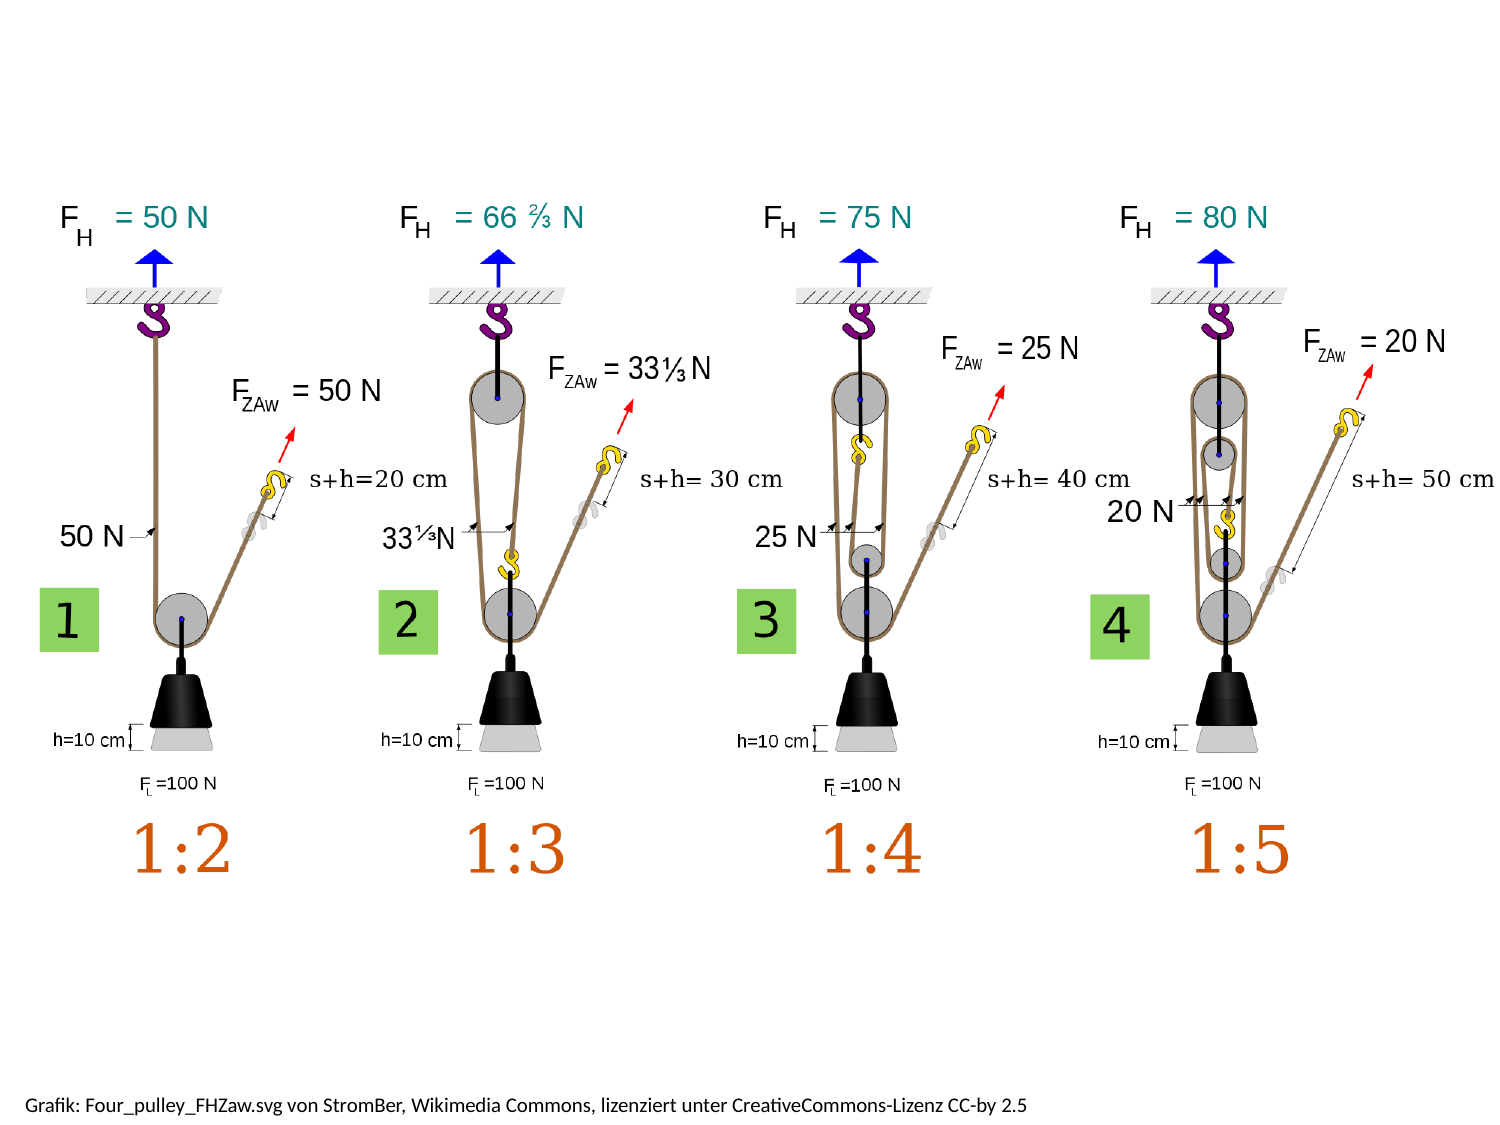

Grafik: Four_pulley_FHZaw.svg von StromBer, Wikimedia Commons, lizenziert unter CreativeCommons-Lizenz CC-by 2.5